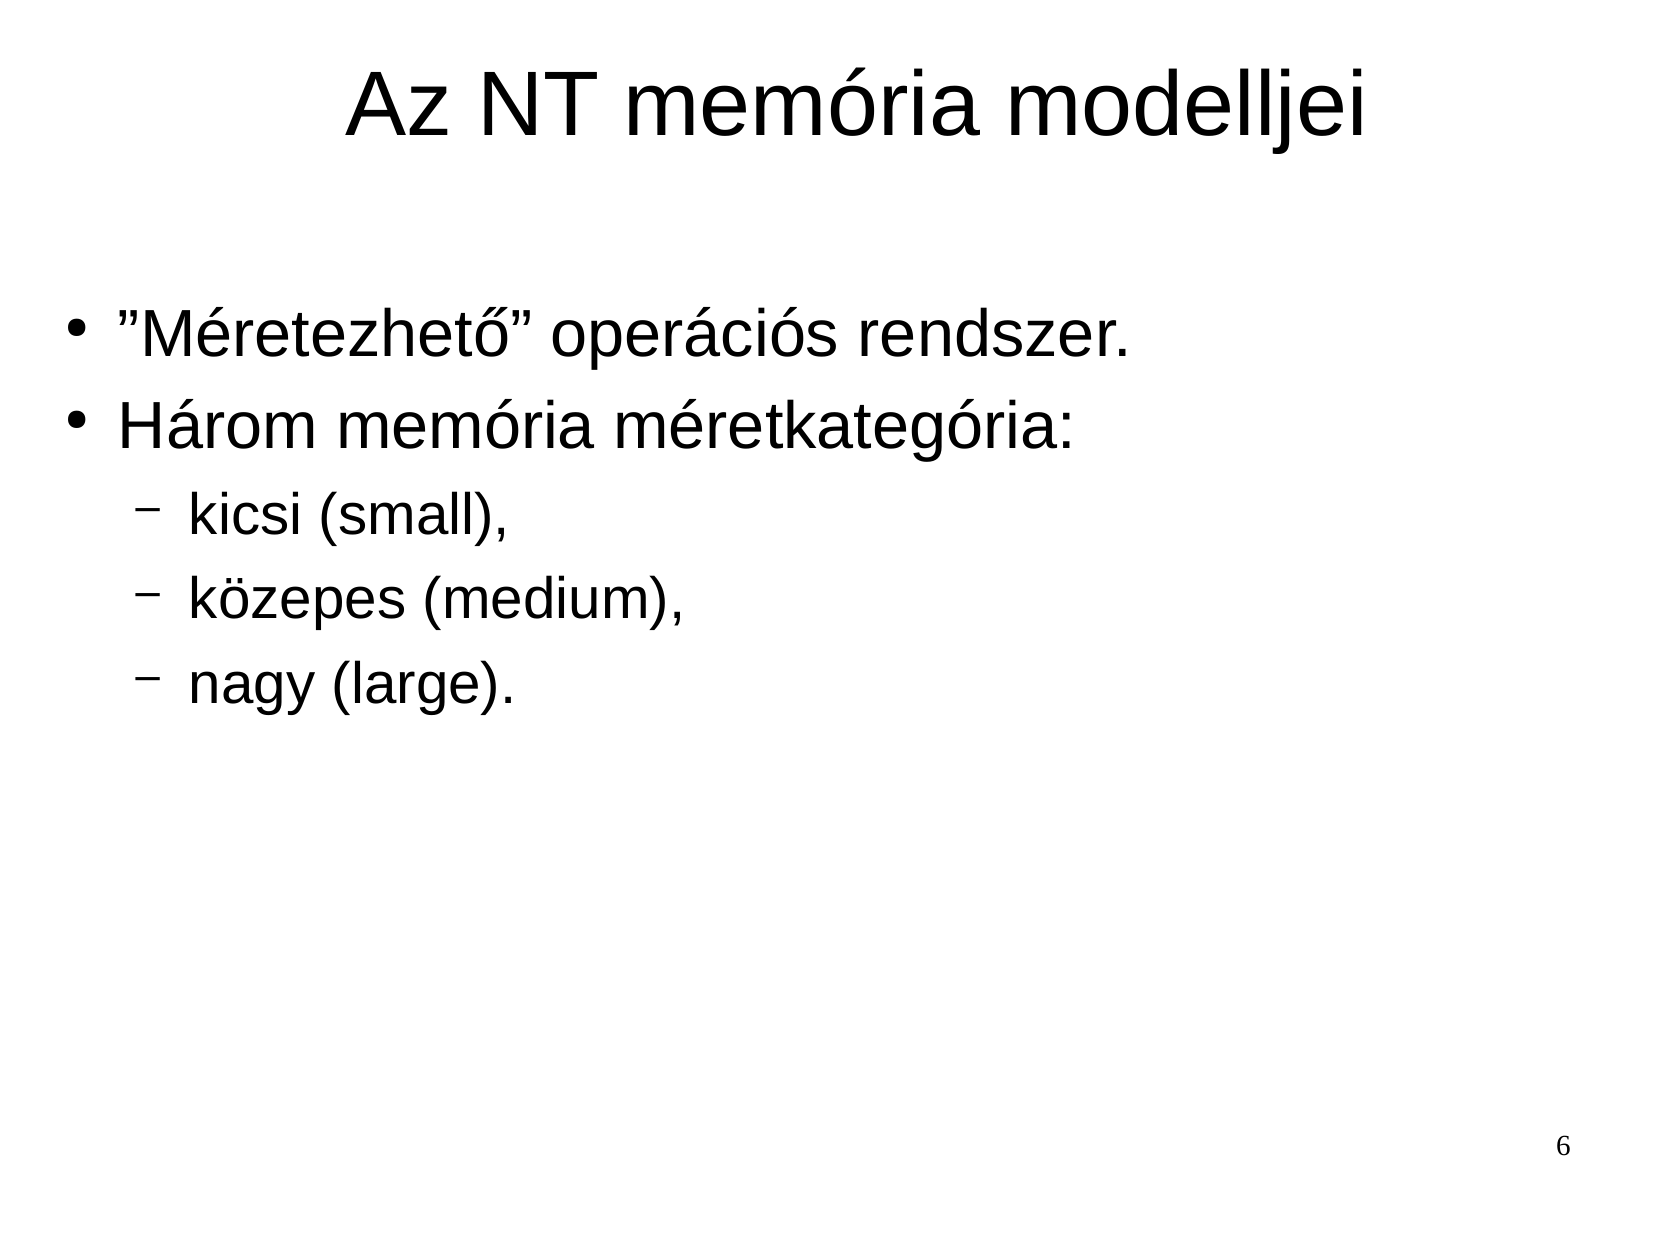

# Az NT memória modelljei
”Méretezhető” operációs rendszer.
Három memória méretkategória:
kicsi (small),
közepes (medium),
nagy (large).
6